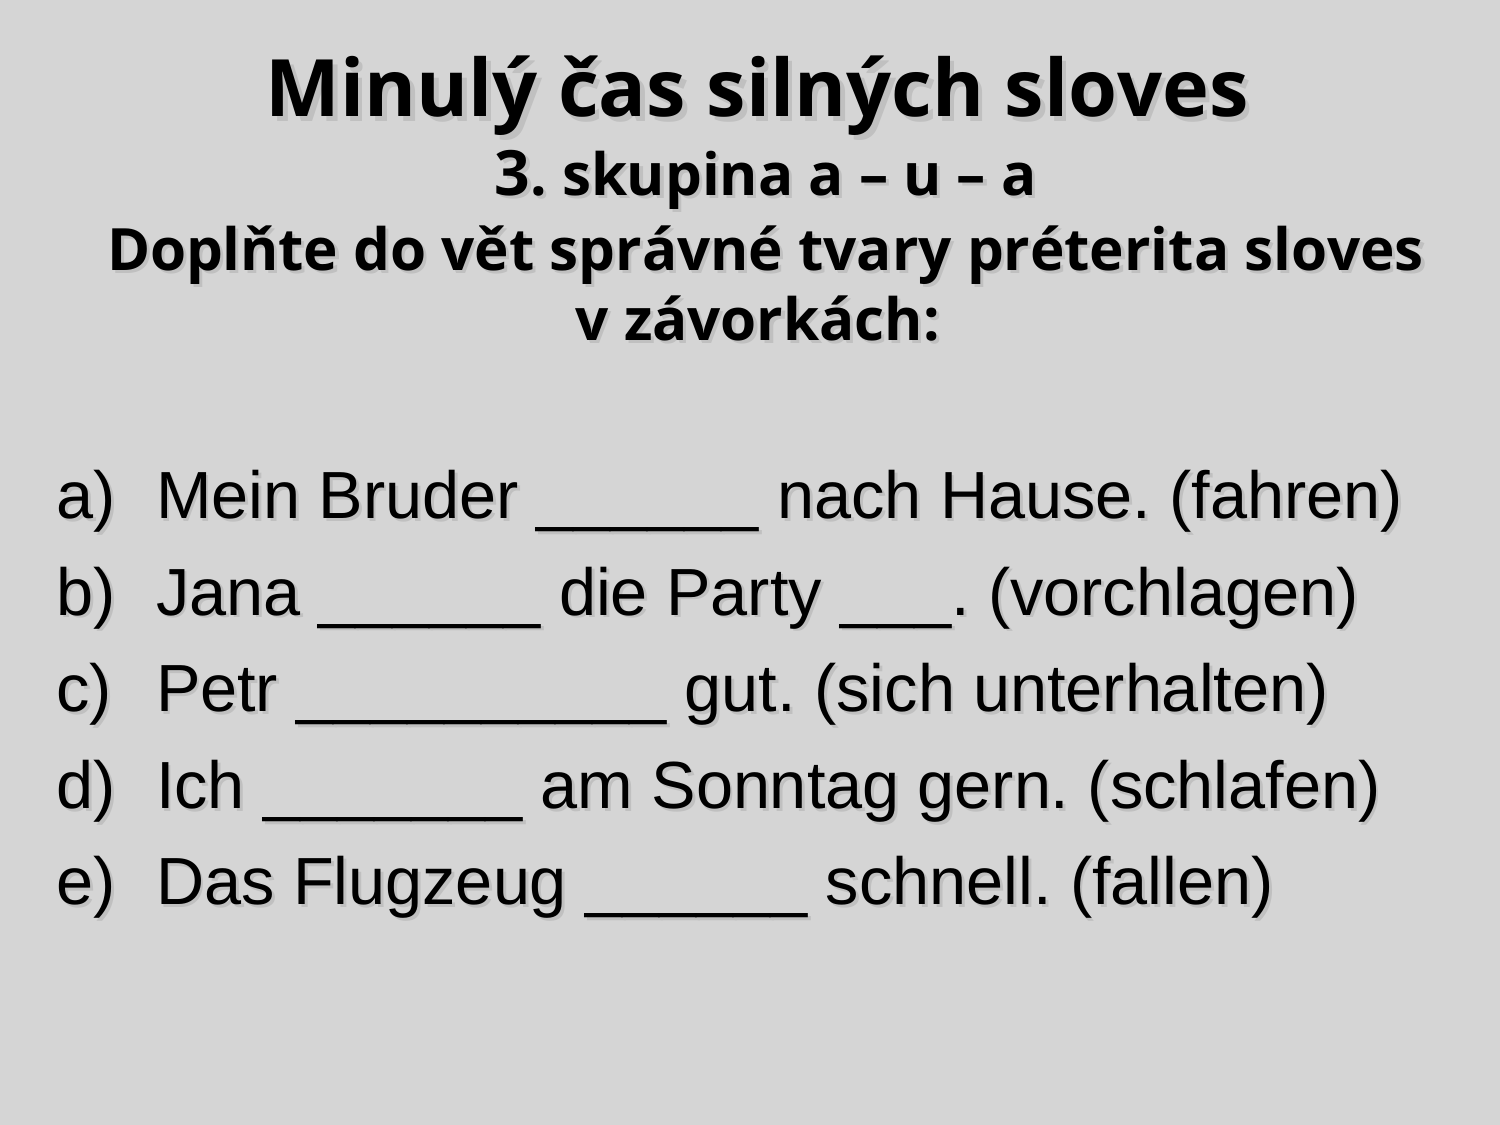

# Minulý čas silných sloves 3. skupina a – u – a Doplňte do vět správné tvary préterita sloves v závorkách:
Mein Bruder ______ nach Hause. (fahren)
Jana ______ die Party ___. (vorchlagen)
Petr __________ gut. (sich unterhalten)
Ich _______ am Sonntag gern. (schlafen)
Das Flugzeug ______ schnell. (fallen)